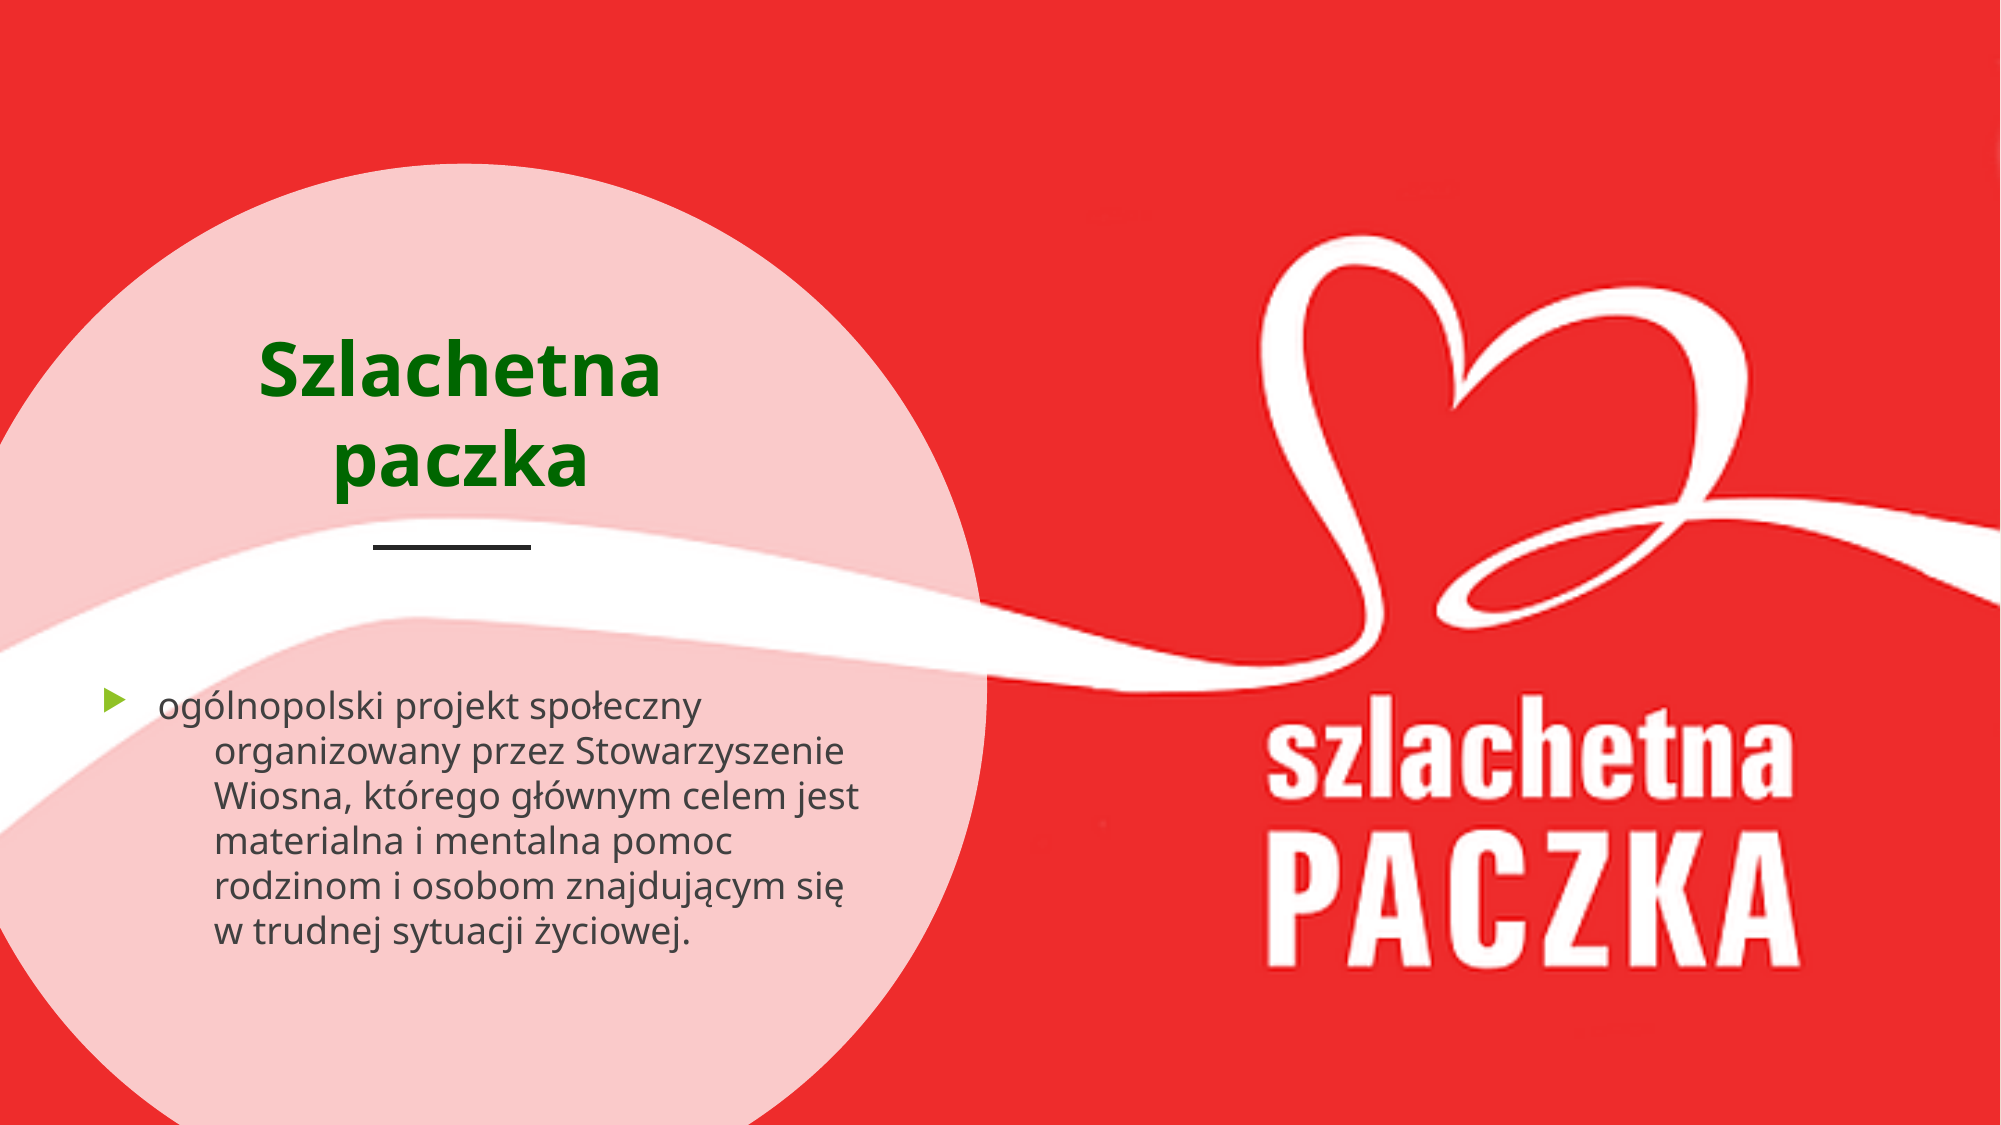

# Szlachetna paczka
ogólnopolski projekt społeczny organizowany przez Stowarzyszenie Wiosna, którego głównym celem jest materialna i mentalna pomoc rodzinom i osobom znajdującym się w trudnej sytuacji życiowej.